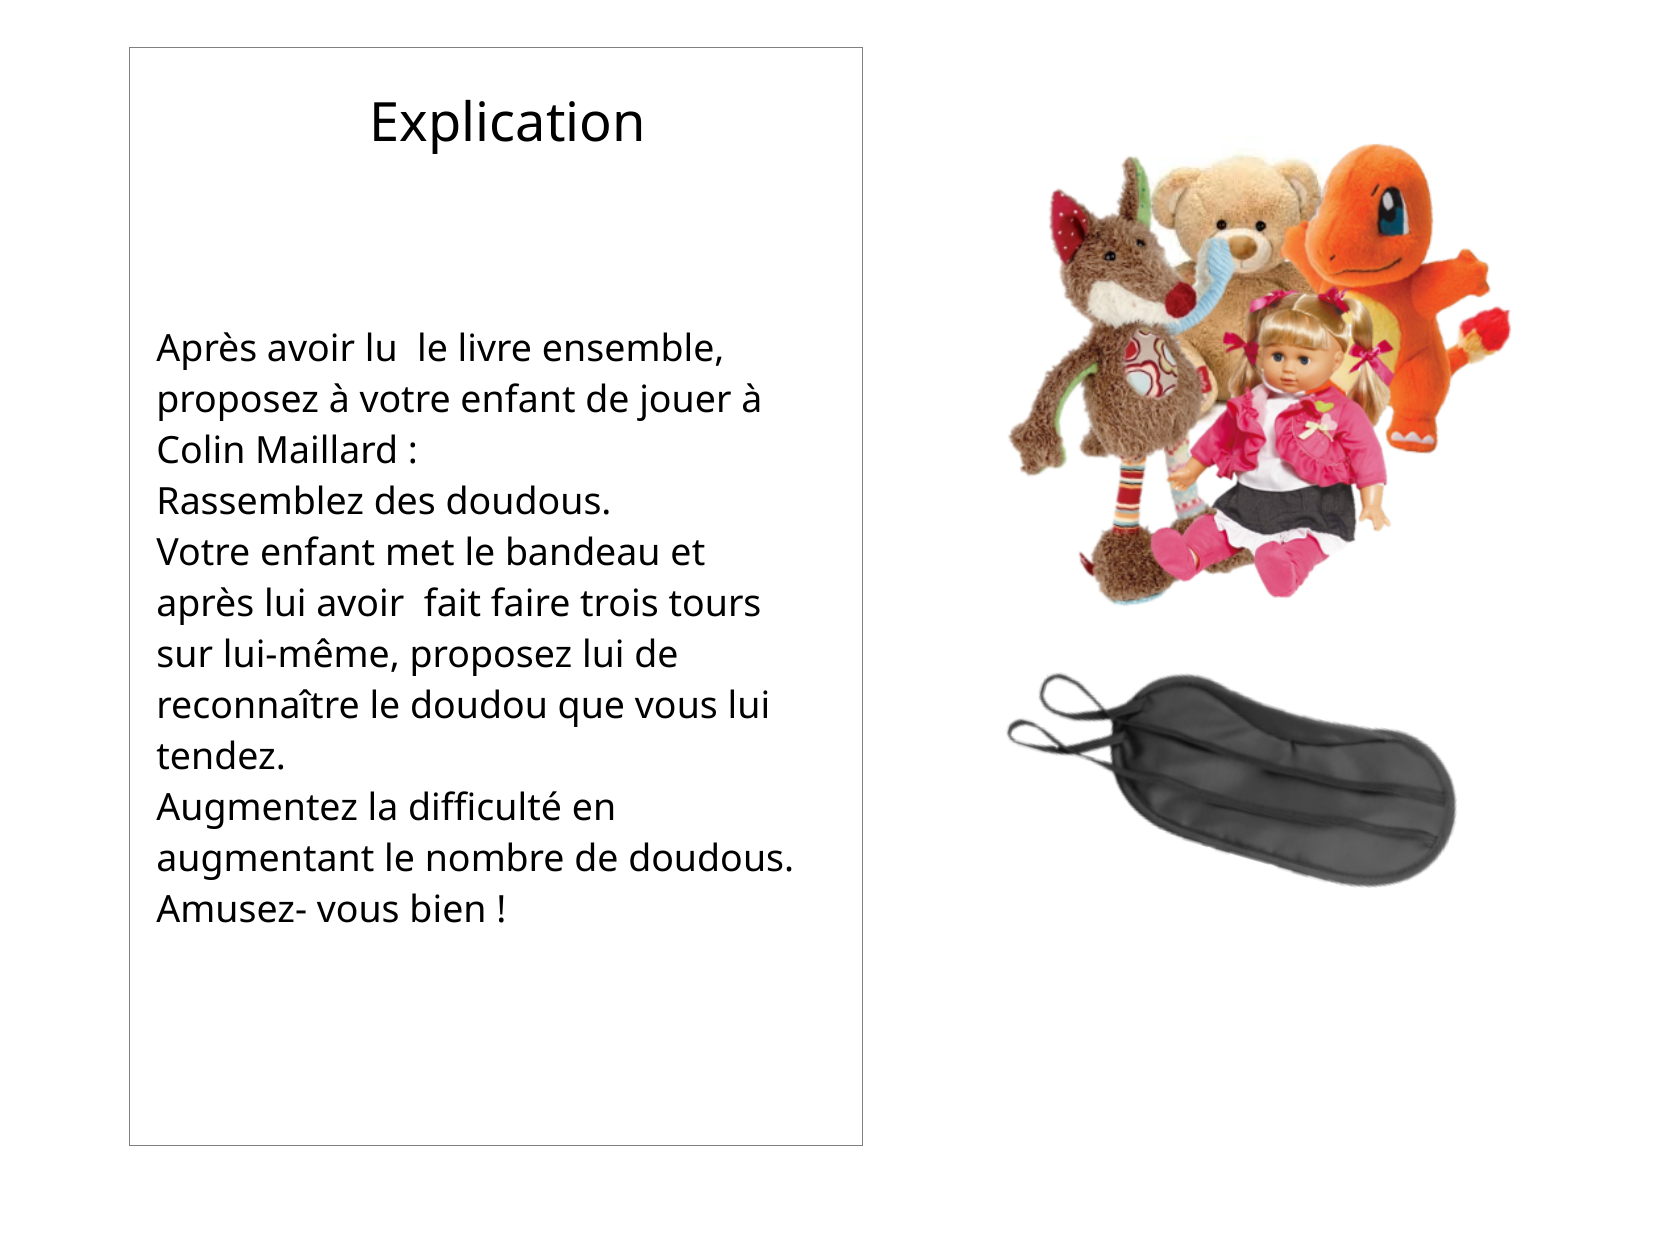

Explication
Après avoir lu le livre ensemble, proposez à votre enfant de jouer à Colin Maillard :
Rassemblez des doudous.
Votre enfant met le bandeau et après lui avoir fait faire trois tours sur lui-même, proposez lui de reconnaître le doudou que vous lui tendez.
Augmentez la difficulté en augmentant le nombre de doudous.
Amusez- vous bien !